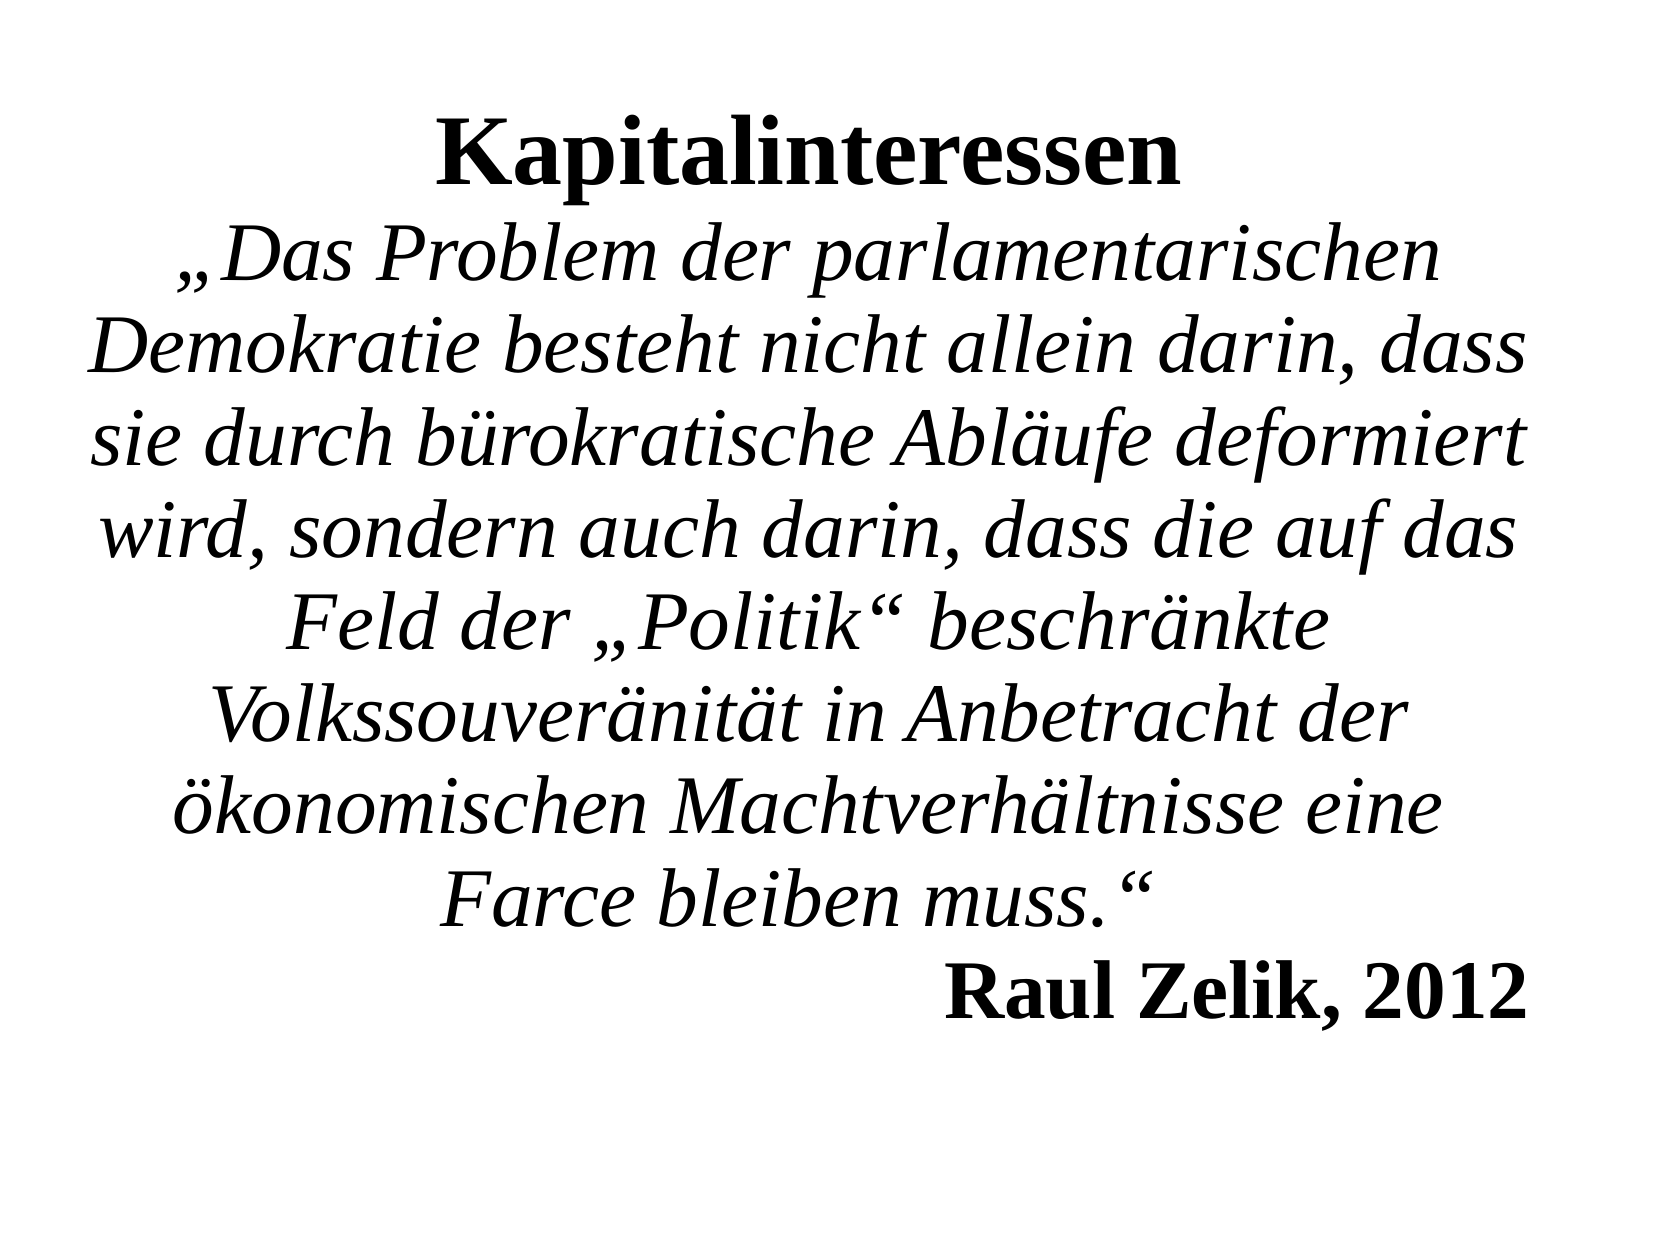

Kapitalinteressen
„Das Problem der parlamentarischen Demokratie besteht nicht allein darin, dass sie durch bürokratische Abläufe deformiert wird, sondern auch darin, dass die auf das Feld der „Politik“ beschränkte Volkssouveränität in Anbetracht der ökonomischen Machtverhältnisse eine Farce bleiben muss.“
Raul Zelik, 2012